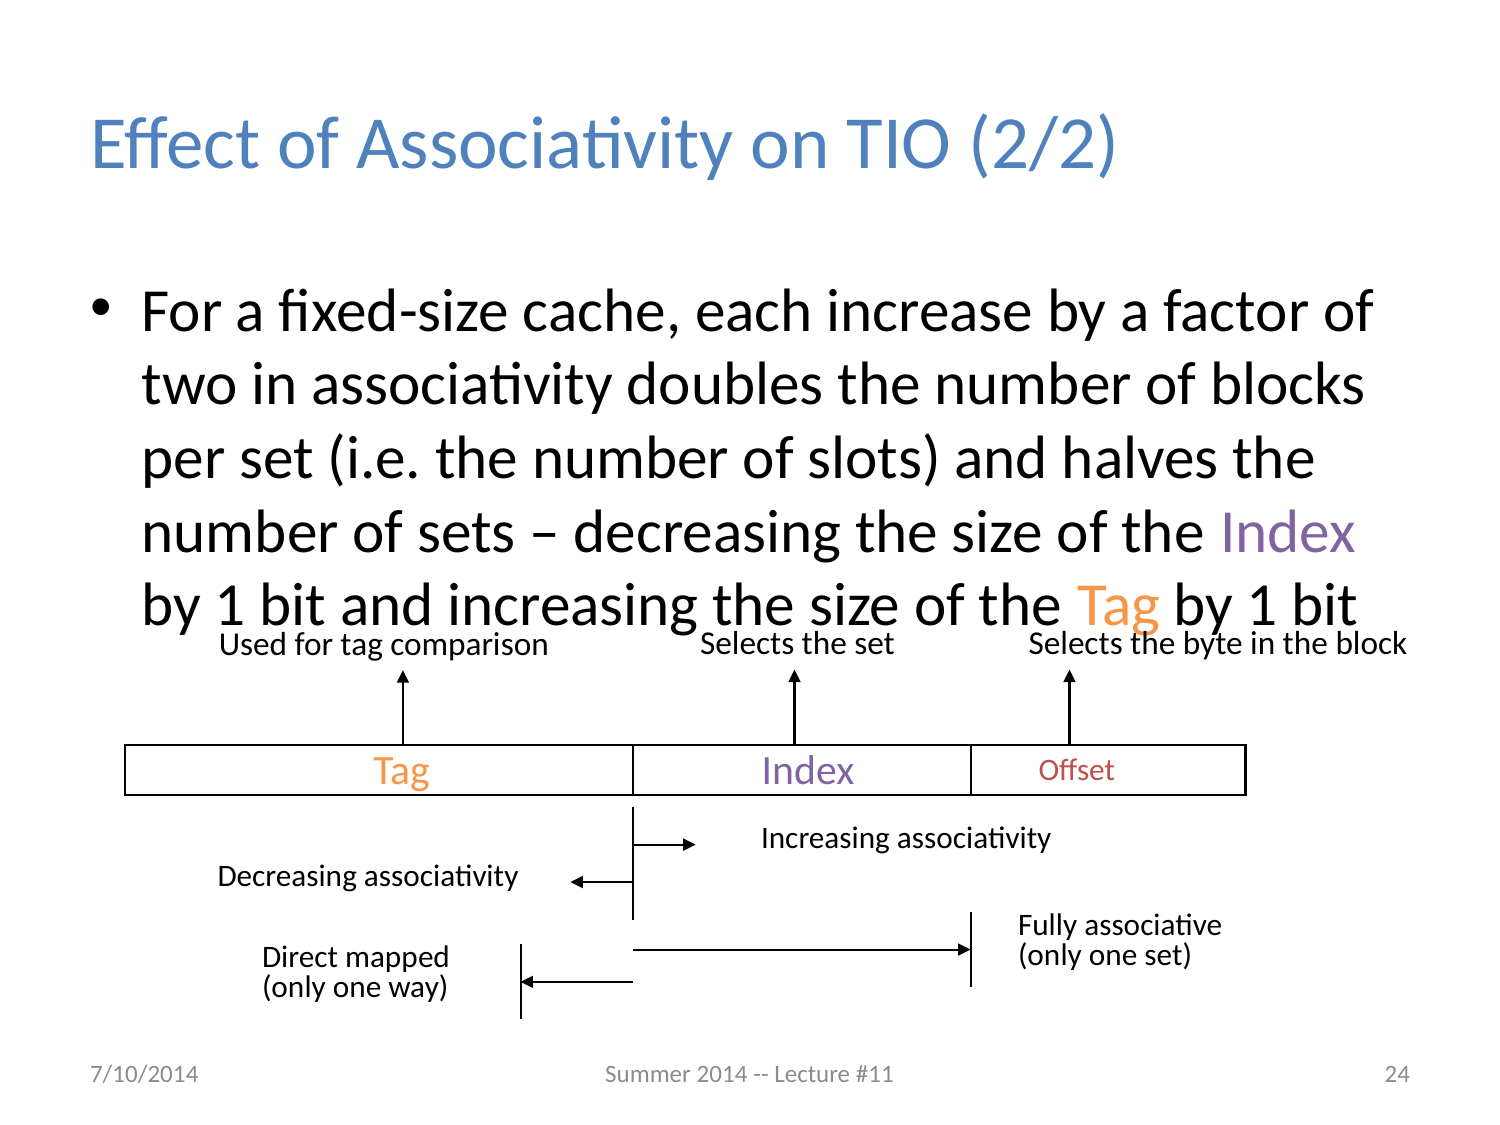

# Effect of Associativity on TIO (2/2)
For a fixed-size cache, each increase by a factor of two in associativity doubles the number of blocks per set (i.e. the number of slots) and halves the number of sets – decreasing the size of the Index by 1 bit and increasing the size of the Tag by 1 bit
Selects the set
Selects the byte in the block
Used for tag comparison
Tag
Index
Offset
Increasing associativity
Decreasing associativity
Fully associative
(only one set)
Direct mapped
(only one way)
7/10/2014
Summer 2014 -- Lecture #11